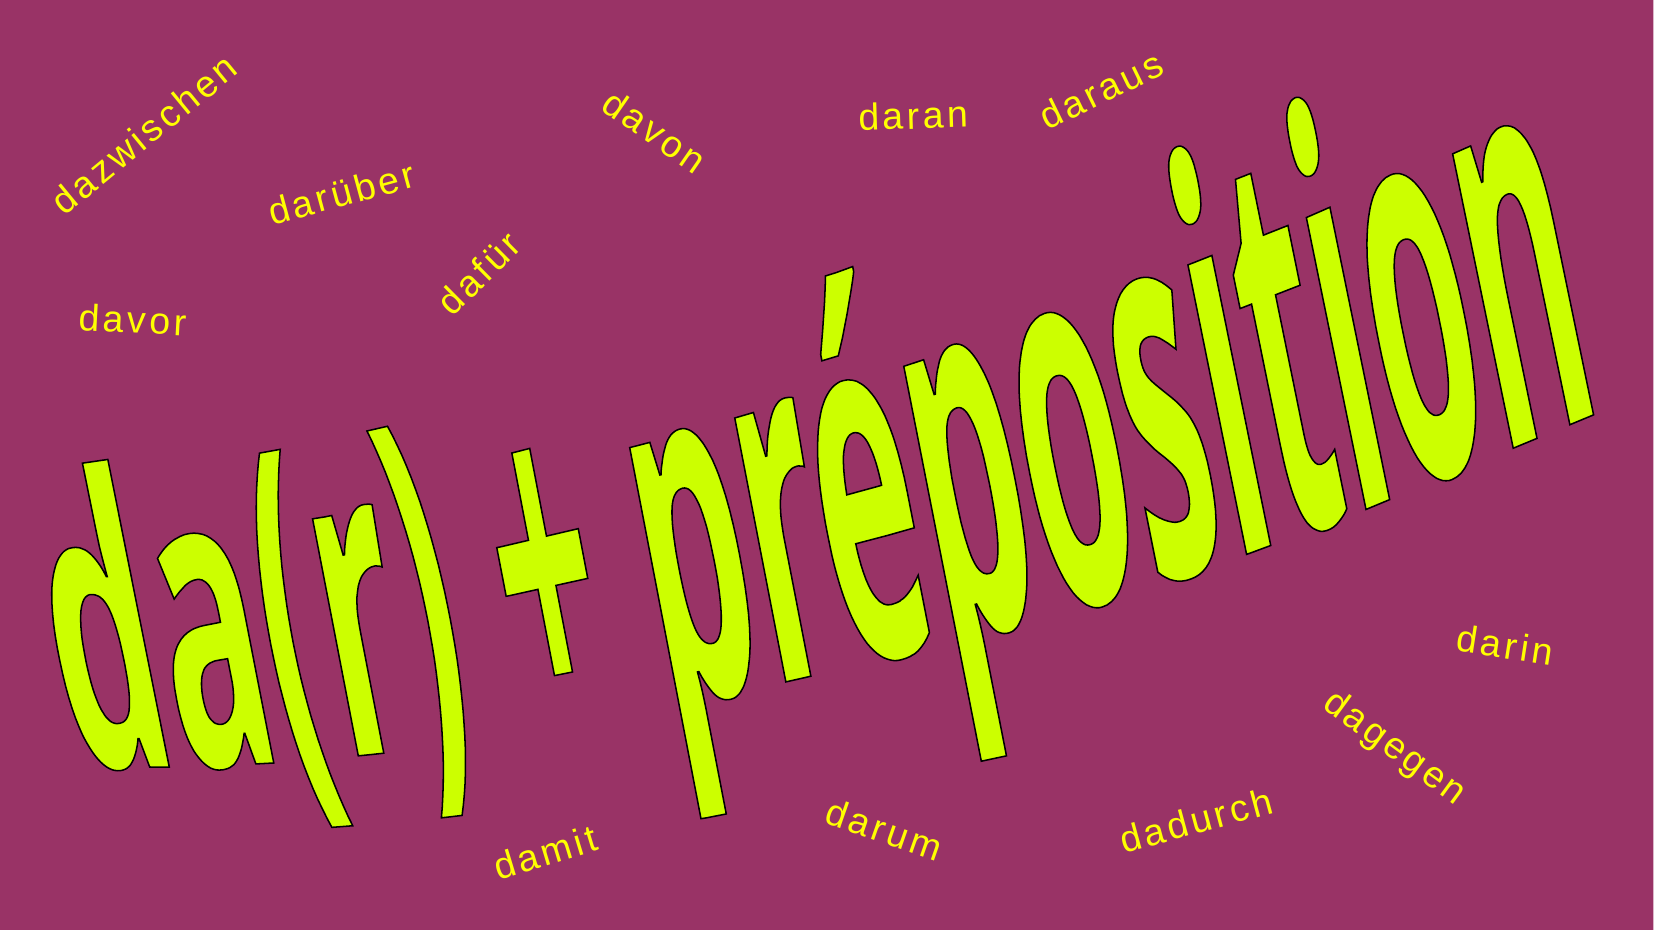

daraus
daran
dazwischen
davon
da(r) + préposition
darüber
dafür
davor
darin
dagegen
dadurch
darum
damit